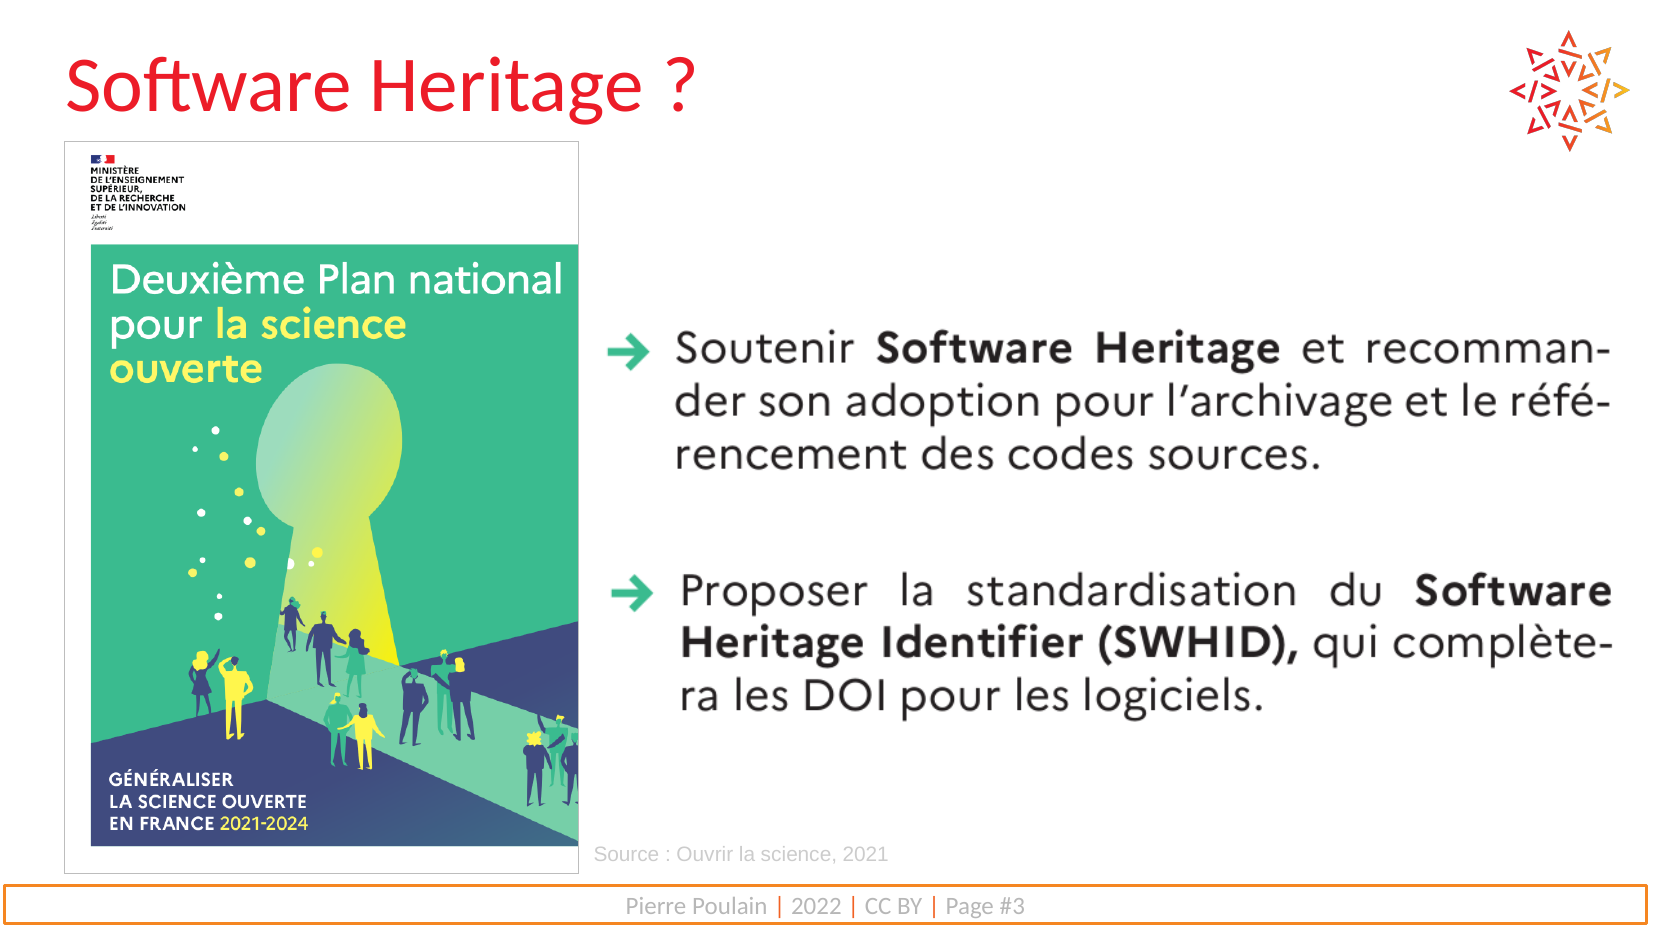

# Software Heritage ?
Source : Ouvrir la science, 2021